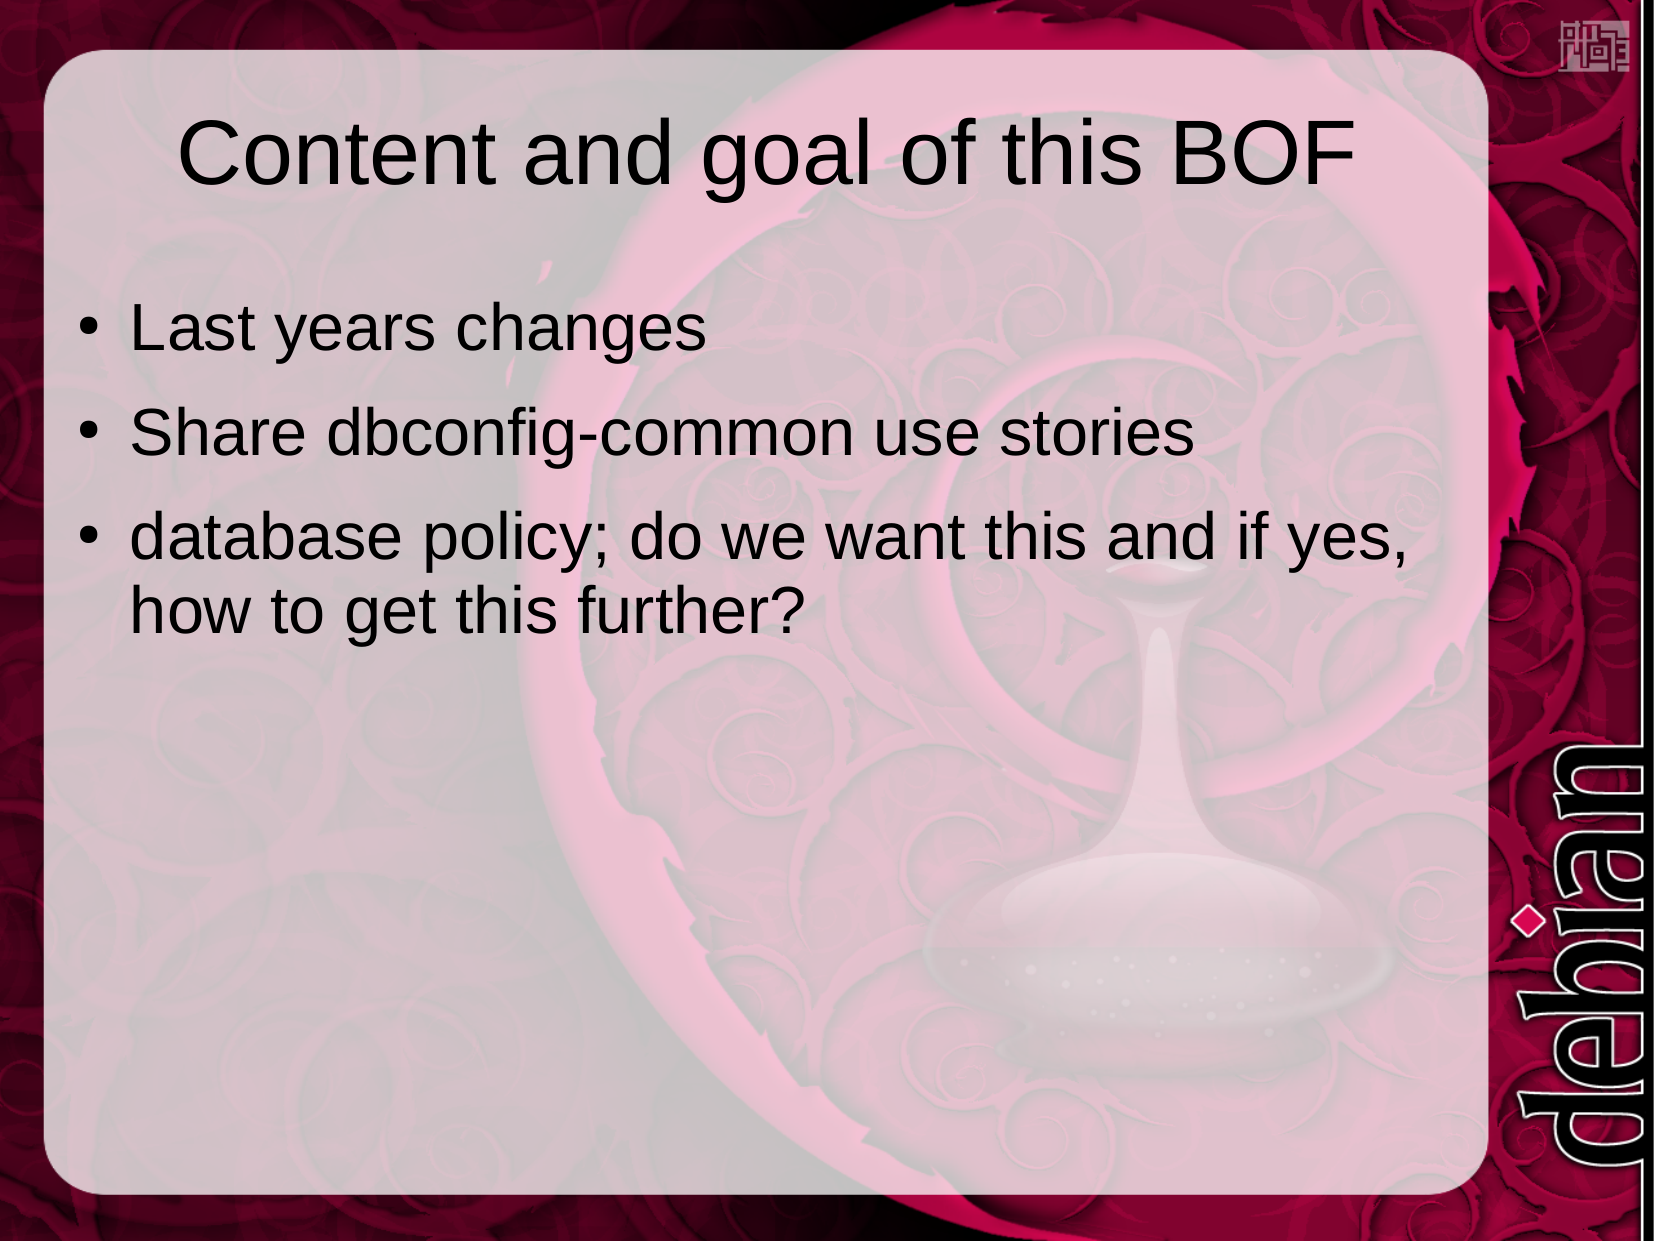

# Content and goal of this BOF
Last years changes
Share dbconfig-common use stories
database policy; do we want this and if yes, how to get this further?